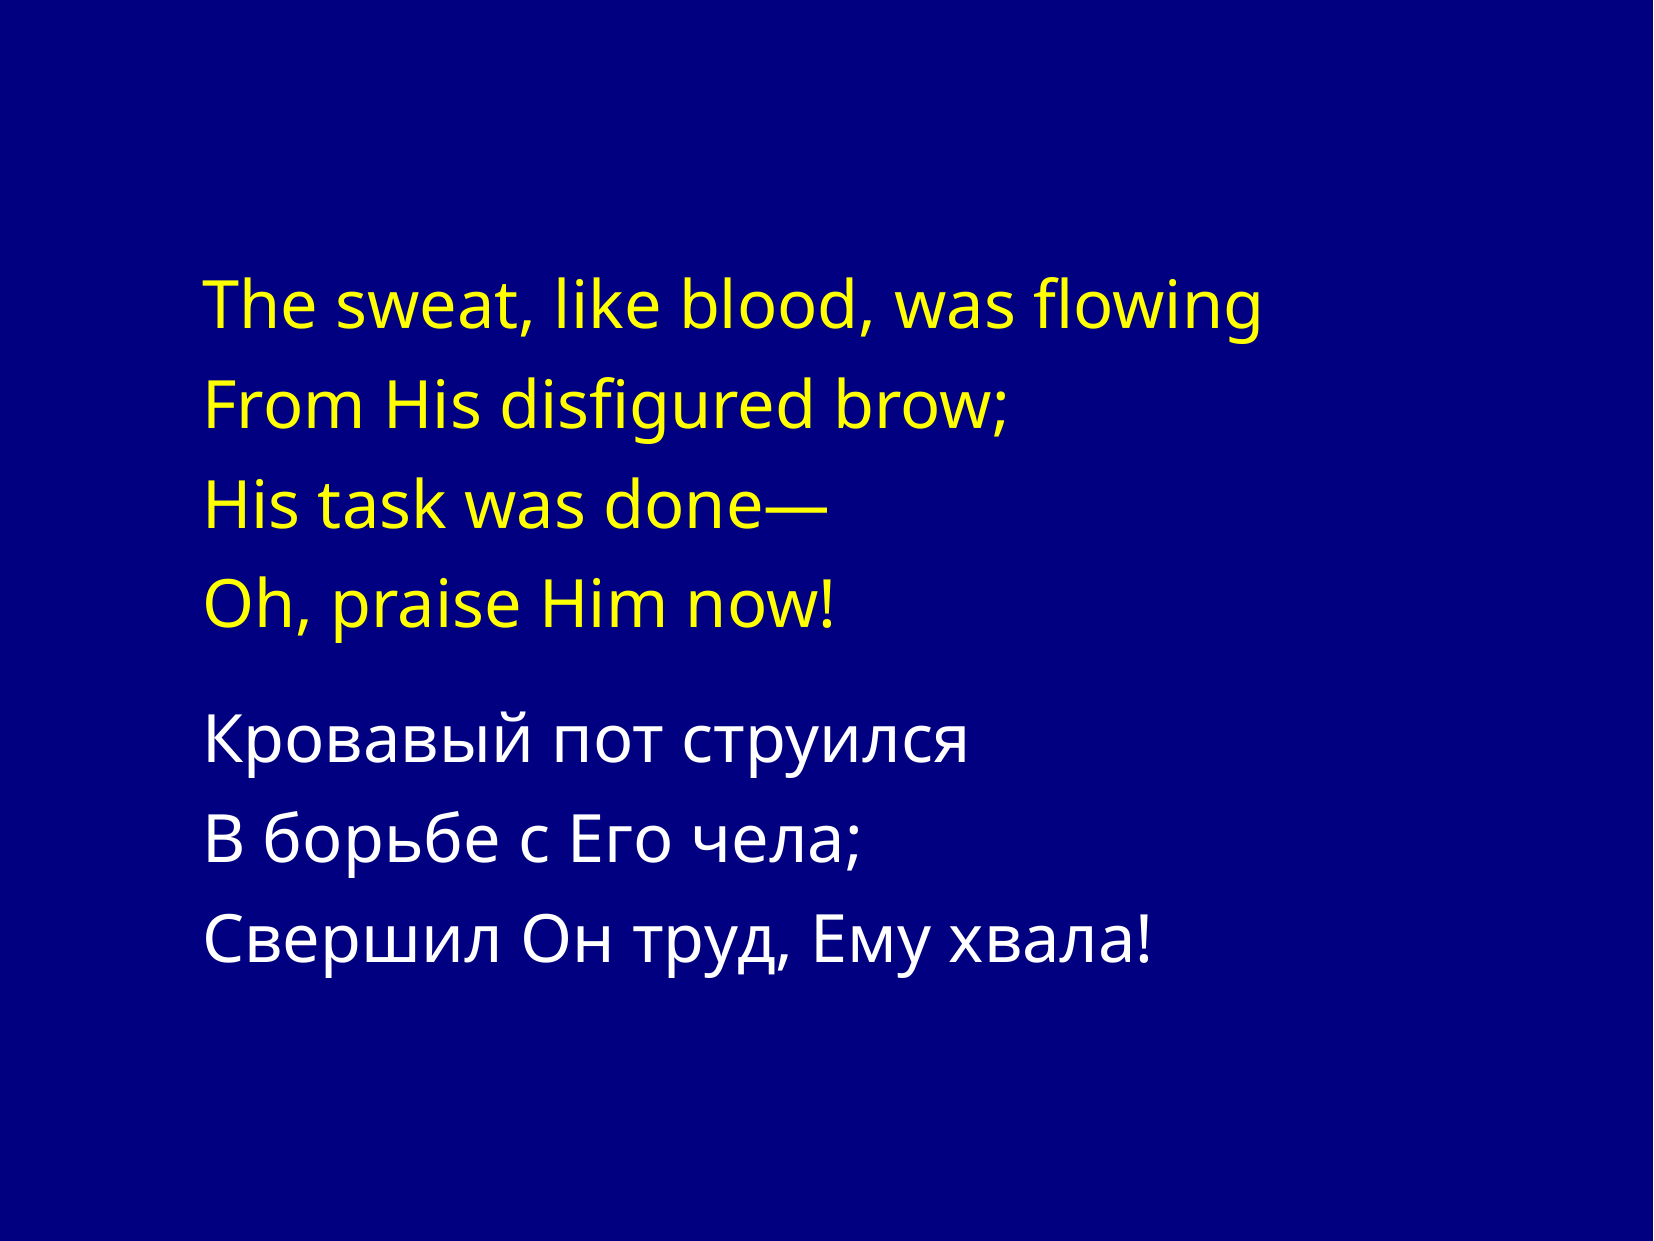

The sweat, like blood, was flowing
	From His disfigured brow;
	His task was done—
	Oh, praise Him now!
	Кровавый пот струился
	В борьбе с Его чела;
	Свершил Он труд, Ему хвала!